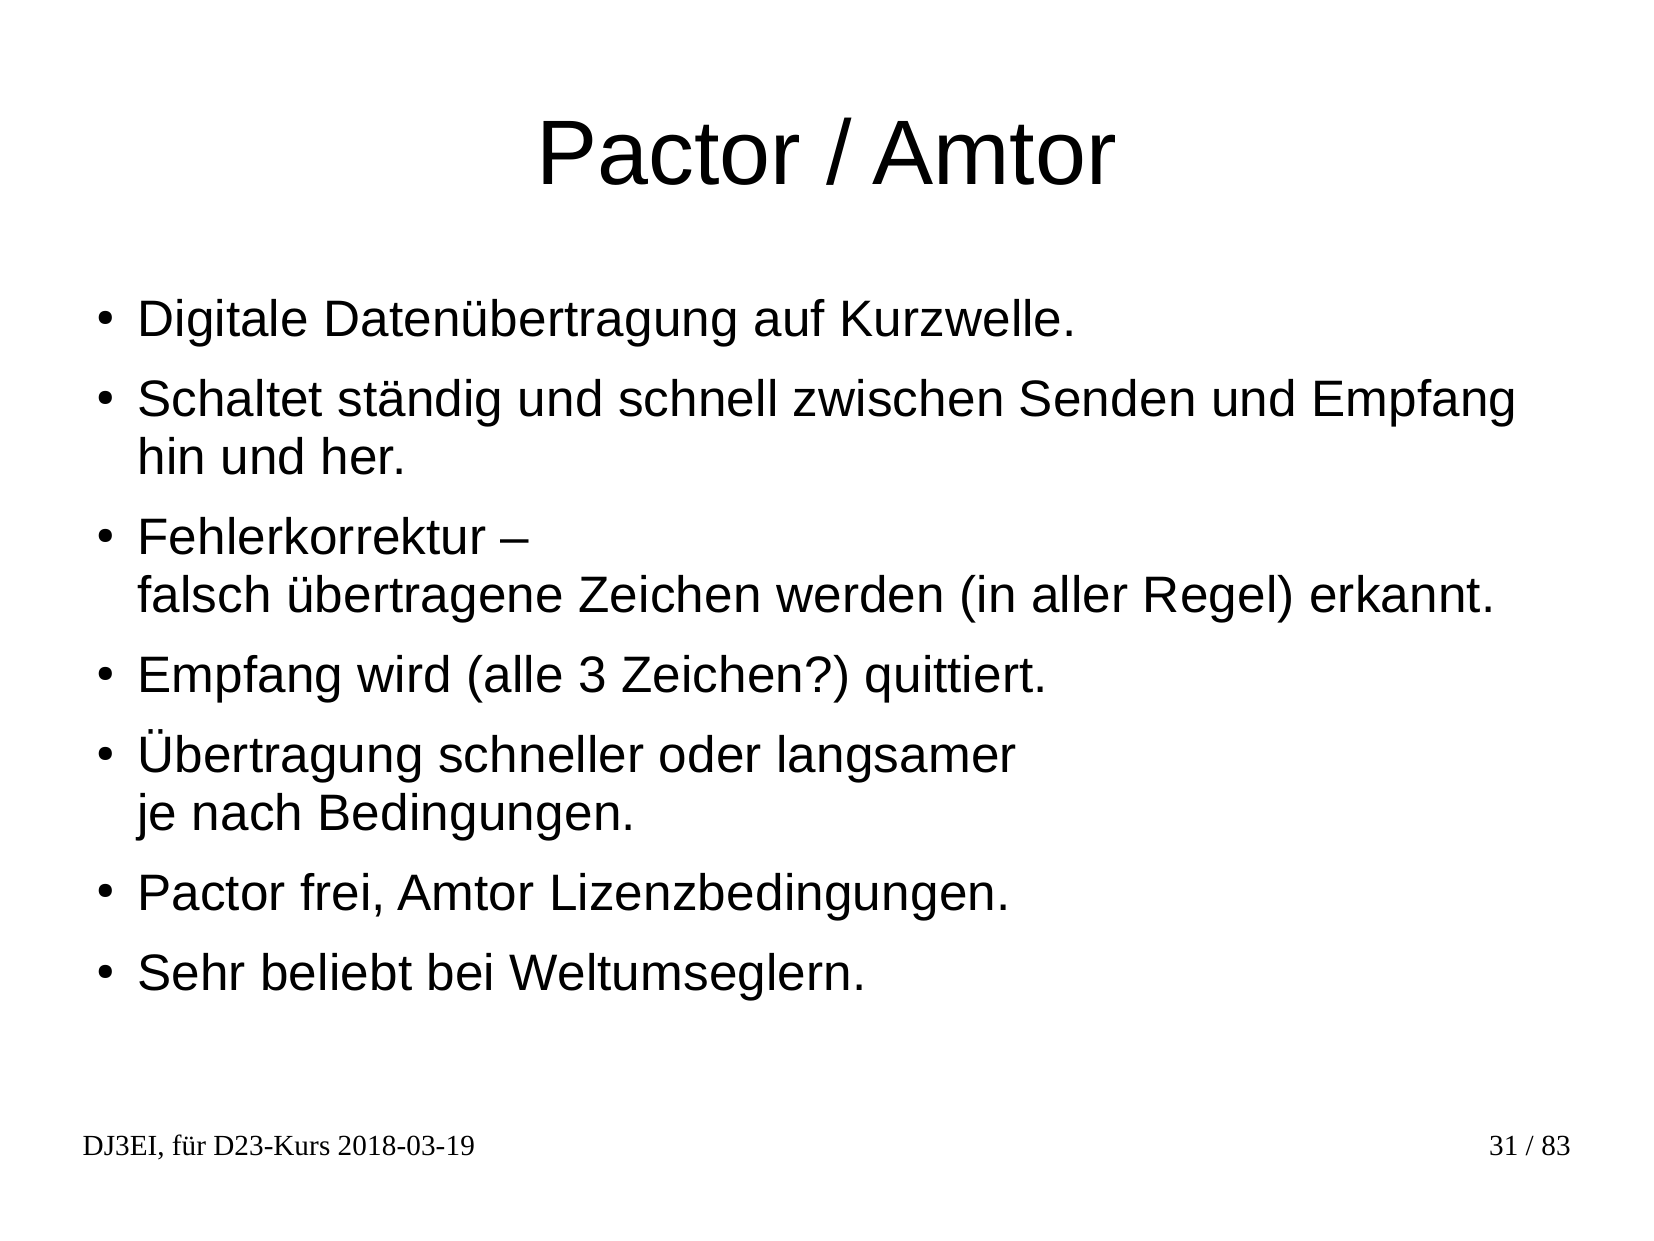

# Pactor / Amtor
Digitale Datenübertragung auf Kurzwelle.
Schaltet ständig und schnell zwischen Senden und Empfang hin und her.
Fehlerkorrektur –
falsch übertragene Zeichen werden (in aller Regel) erkannt.
Empfang wird (alle 3 Zeichen?) quittiert.
Übertragung schneller oder langsamer
je nach Bedingungen.
Pactor frei, Amtor Lizenzbedingungen.
Sehr beliebt bei Weltumseglern.
31